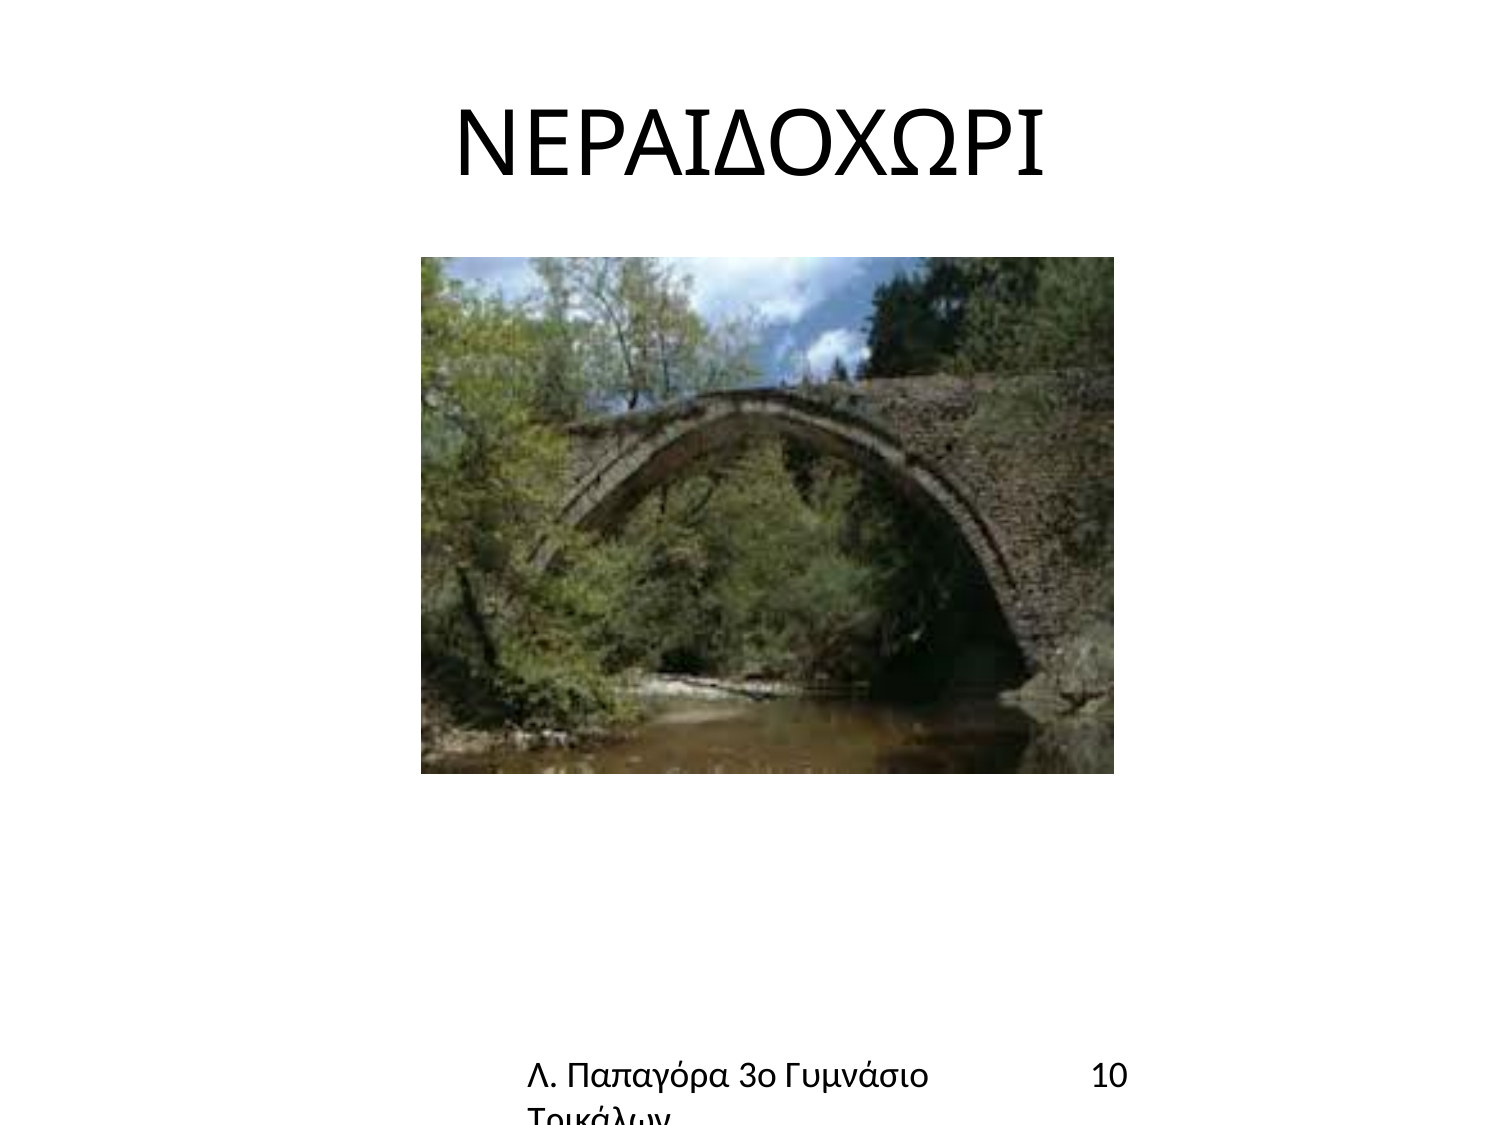

# ΝΕΡΑΙΔΟΧΩΡΙ
Λ. Παπαγόρα 3ο Γυμνάσιο Τρικάλων